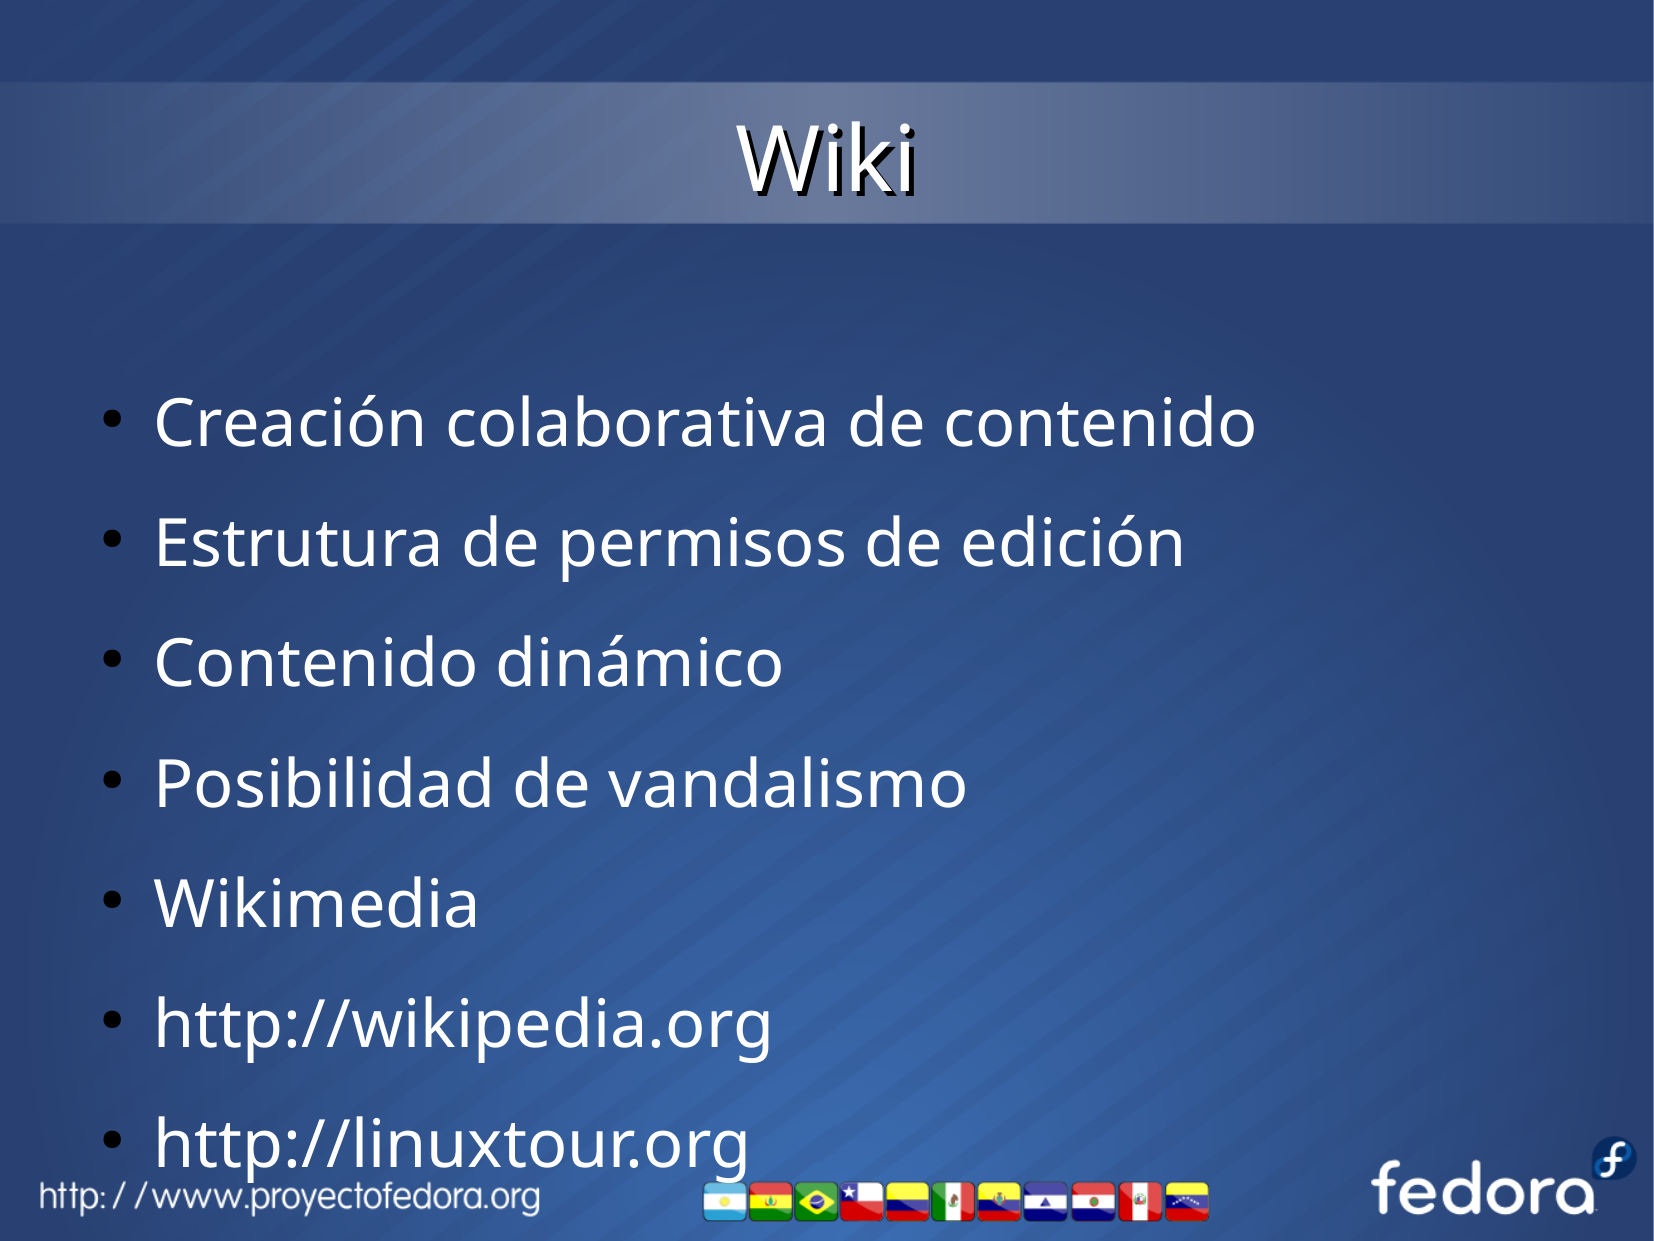

# Wiki
Creación colaborativa de contenido
Estrutura de permisos de edición
Contenido dinámico
Posibilidad de vandalismo
Wikimedia
http://wikipedia.org
http://linuxtour.org